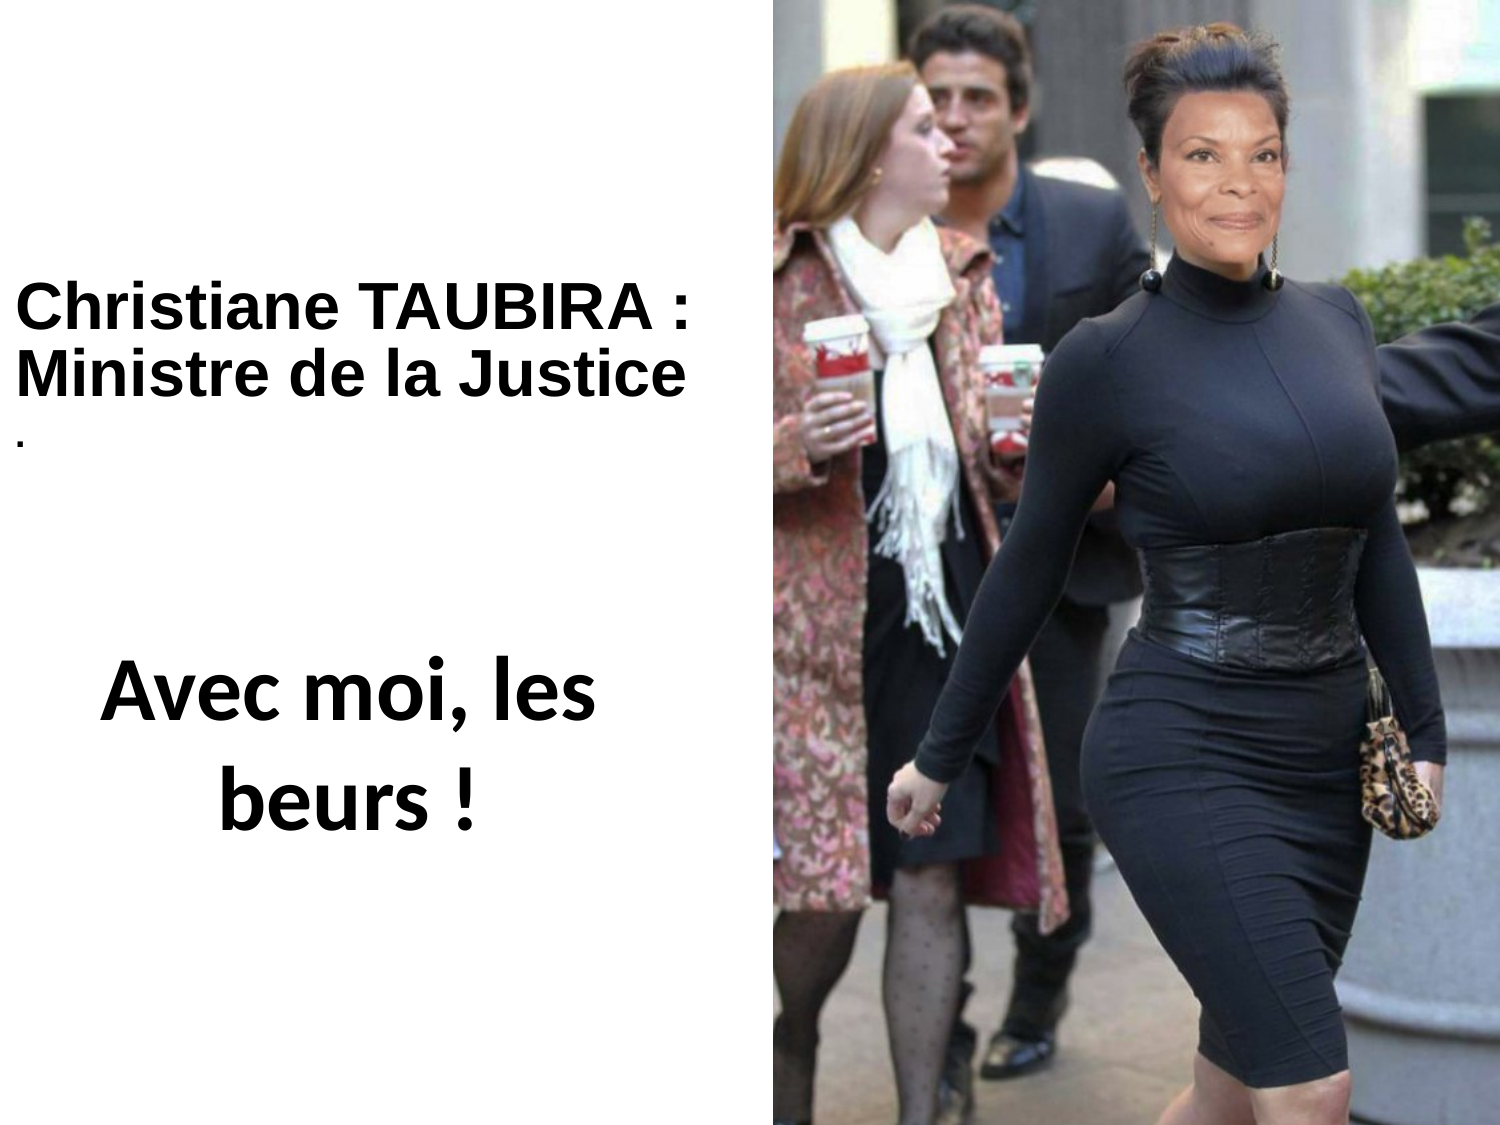

Christiane TAUBIRA : Ministre de la Justice.
# Avec moi, les beurs !